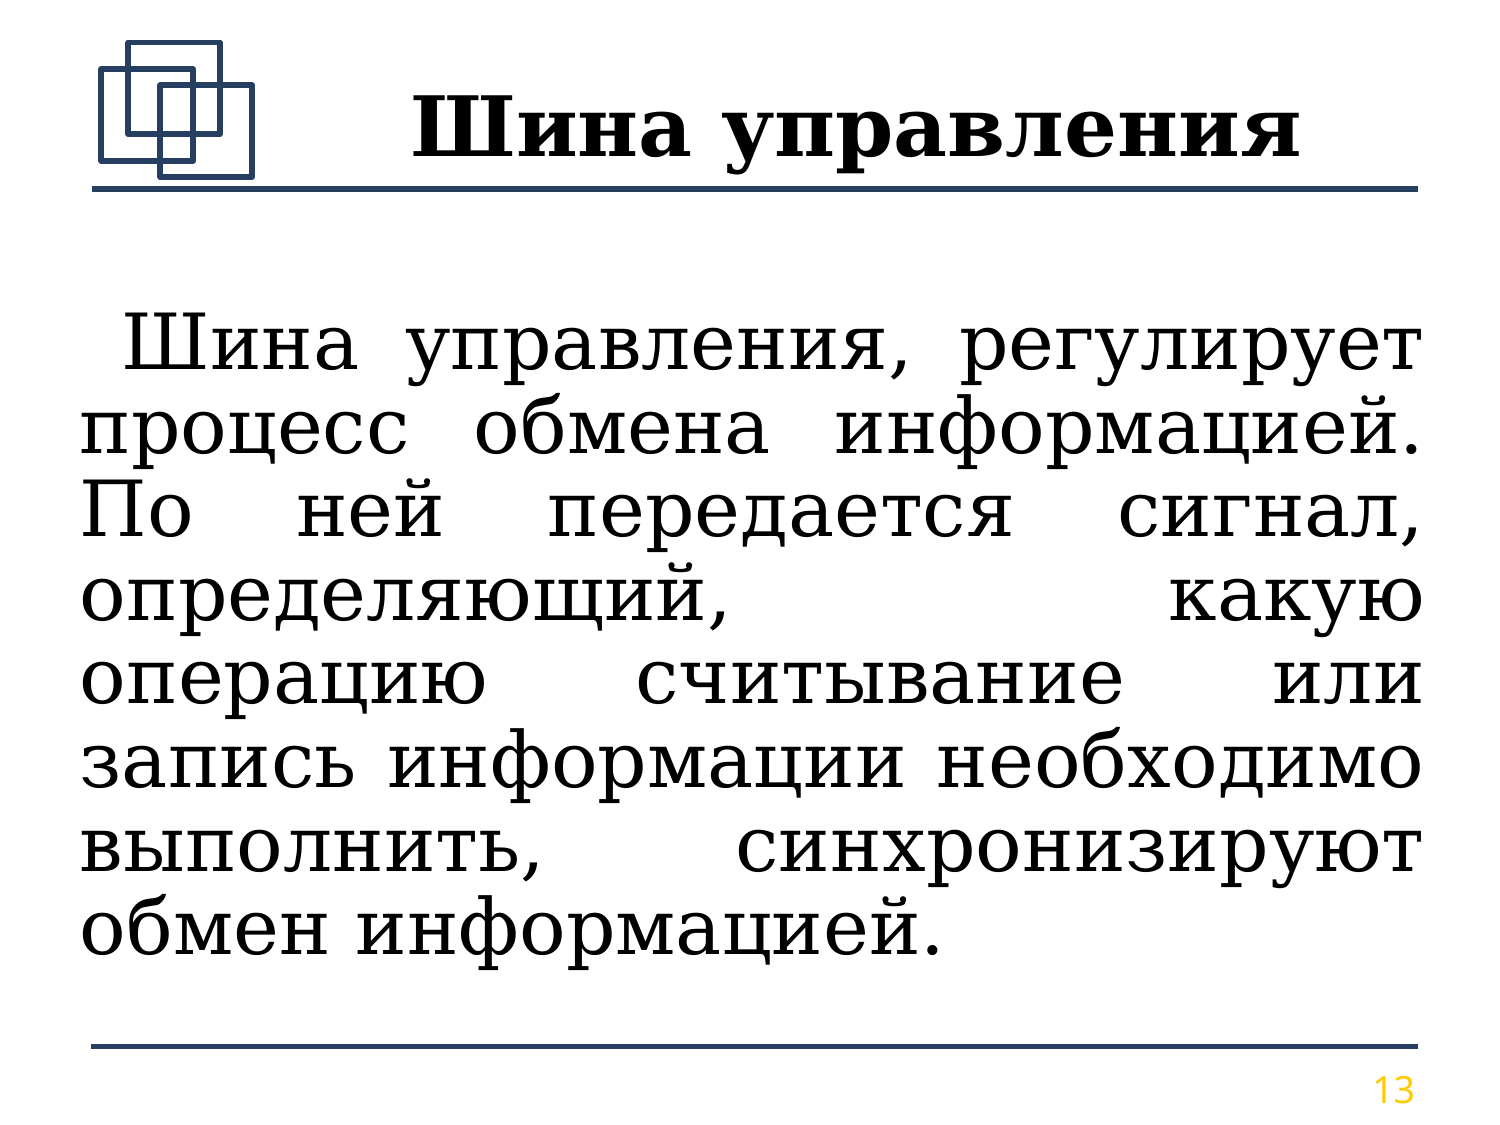

Шина управления
Шина управления, регулирует процесс обмена информацией. По ней передается сигнал, определяющий, какую операцию считывание или запись информации необходимо выполнить, синхронизируют обмен информацией.